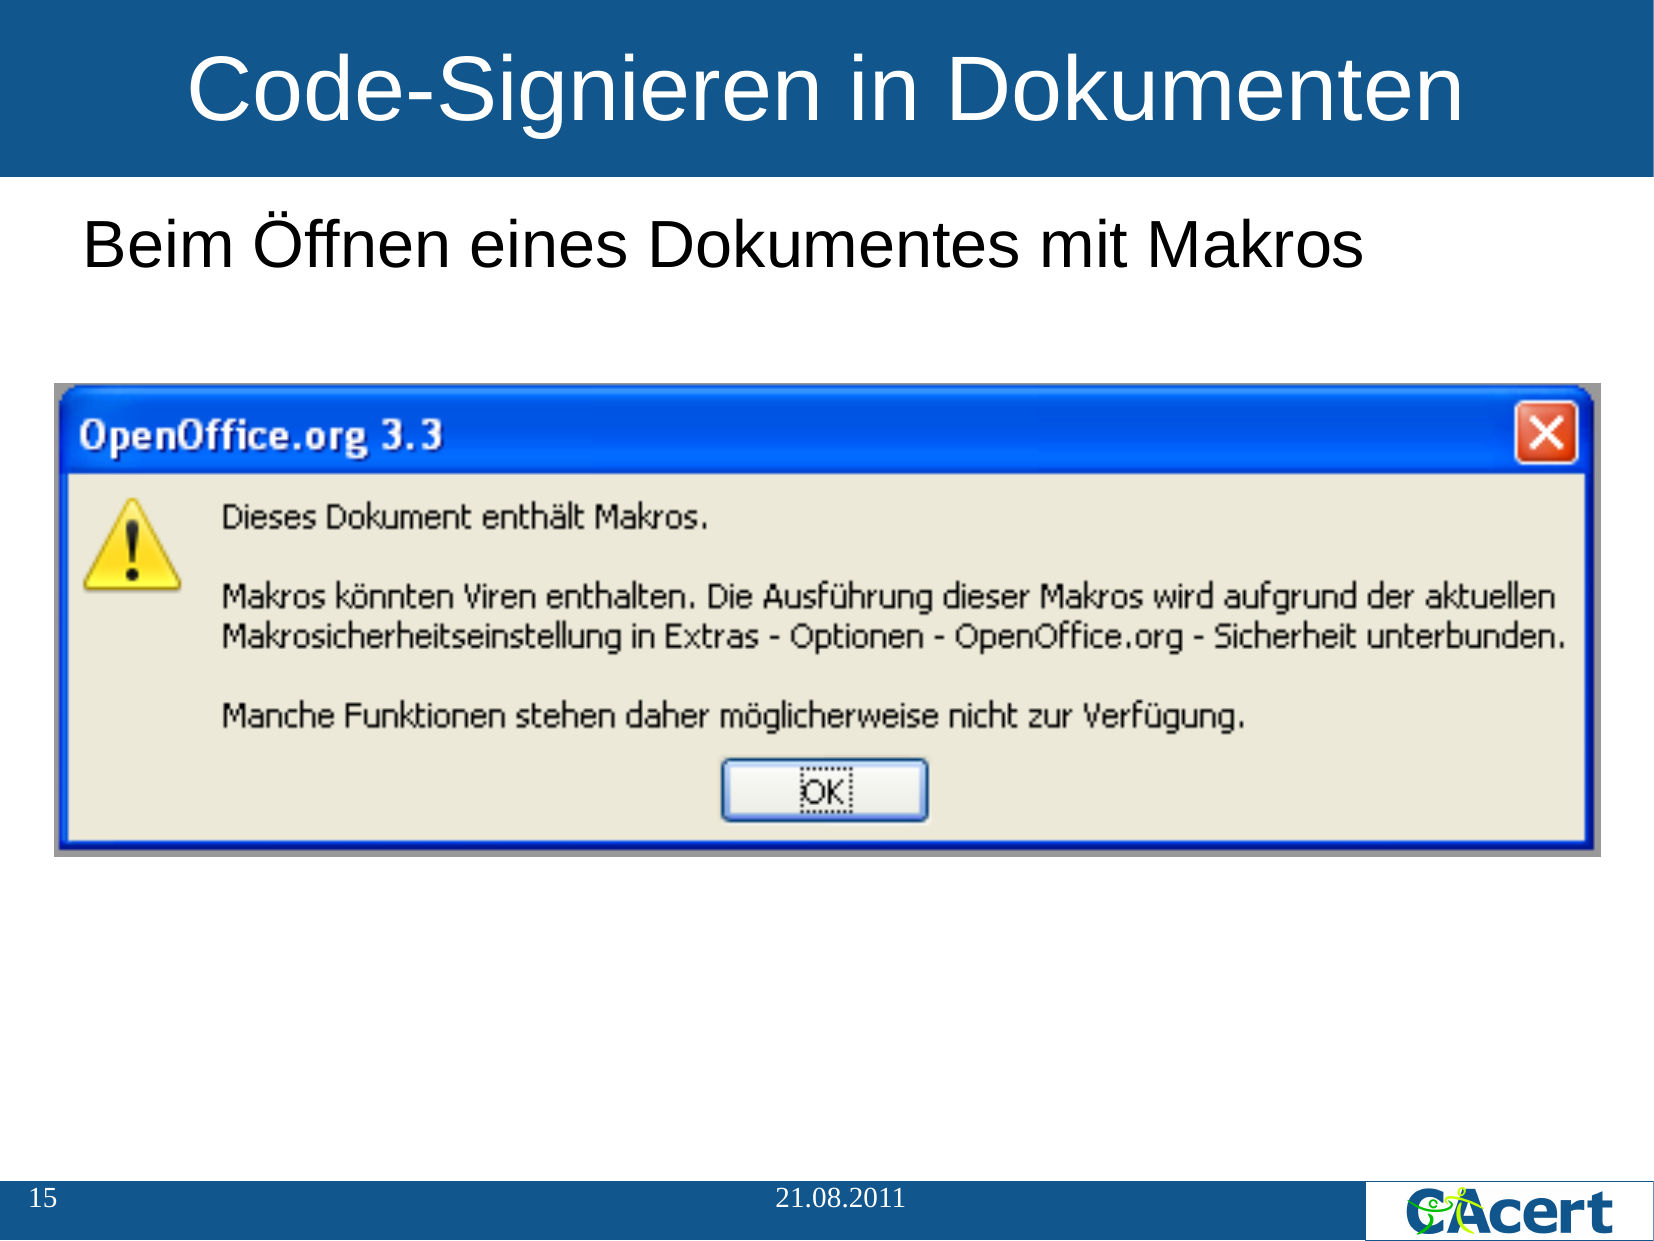

# Code-Signieren in Dokumenten
Beim Öffnen eines Dokumentes mit Makros
15
21.08.2011